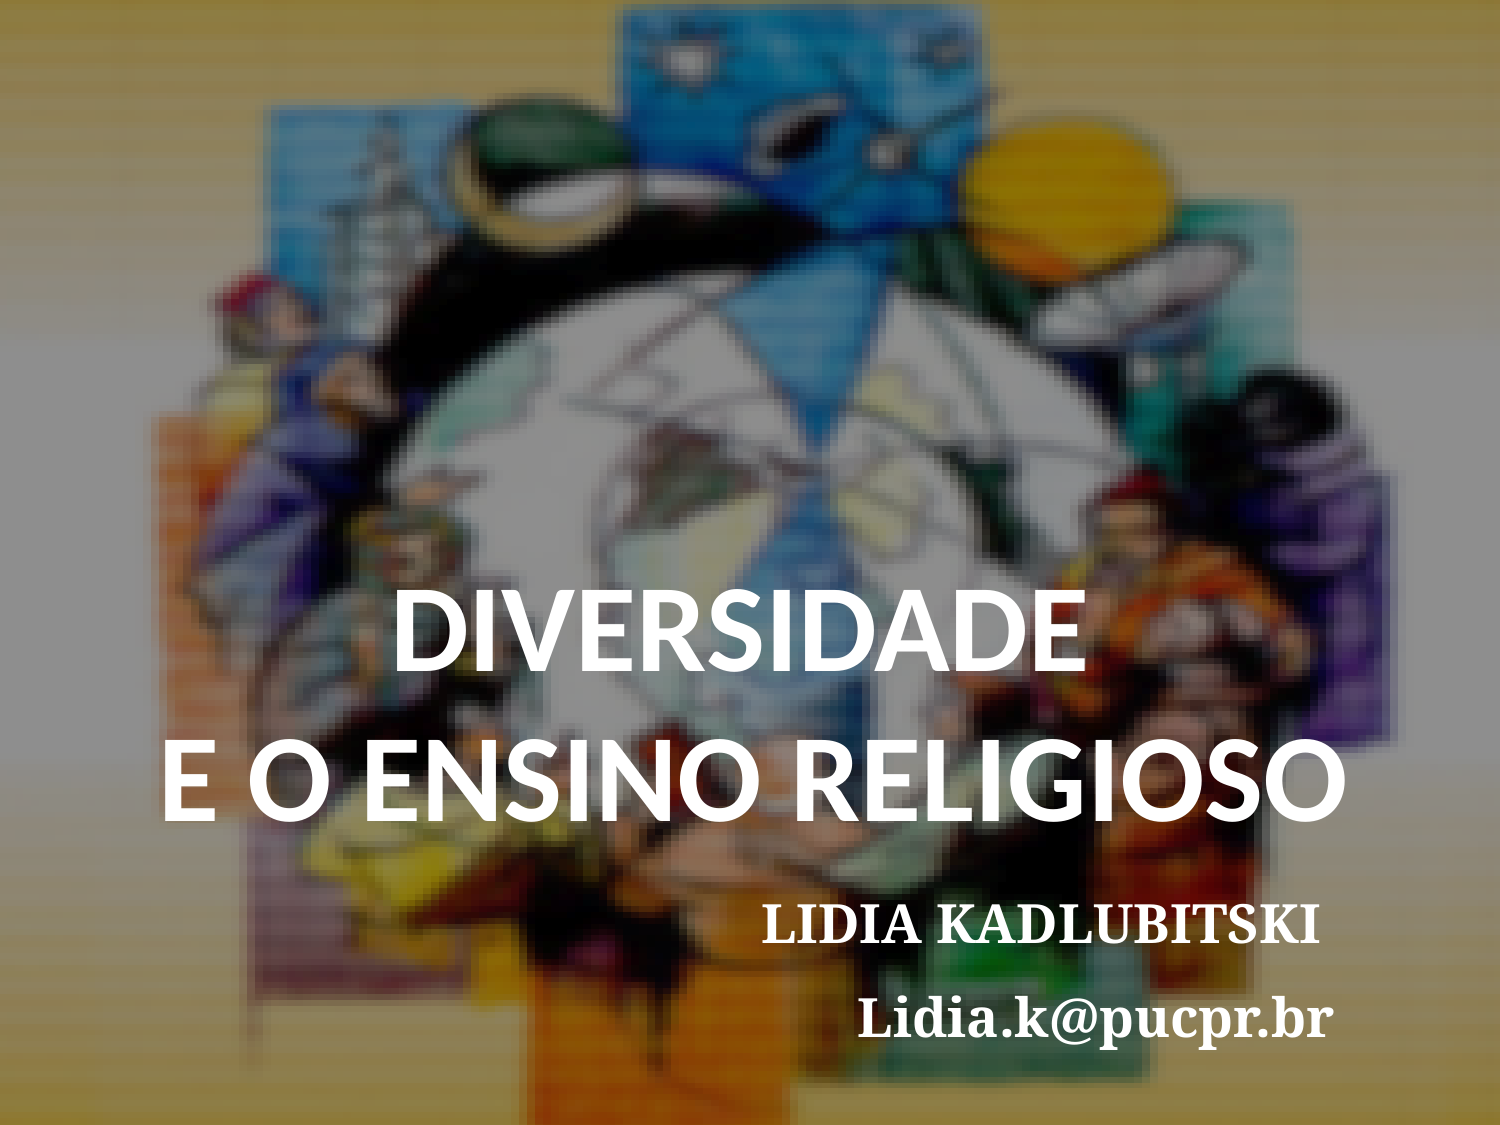

# DIVERSIDADE E O ENSINO RELIGIOSO
LIDIA KADLUBITSKI
Lidia.k@pucpr.br